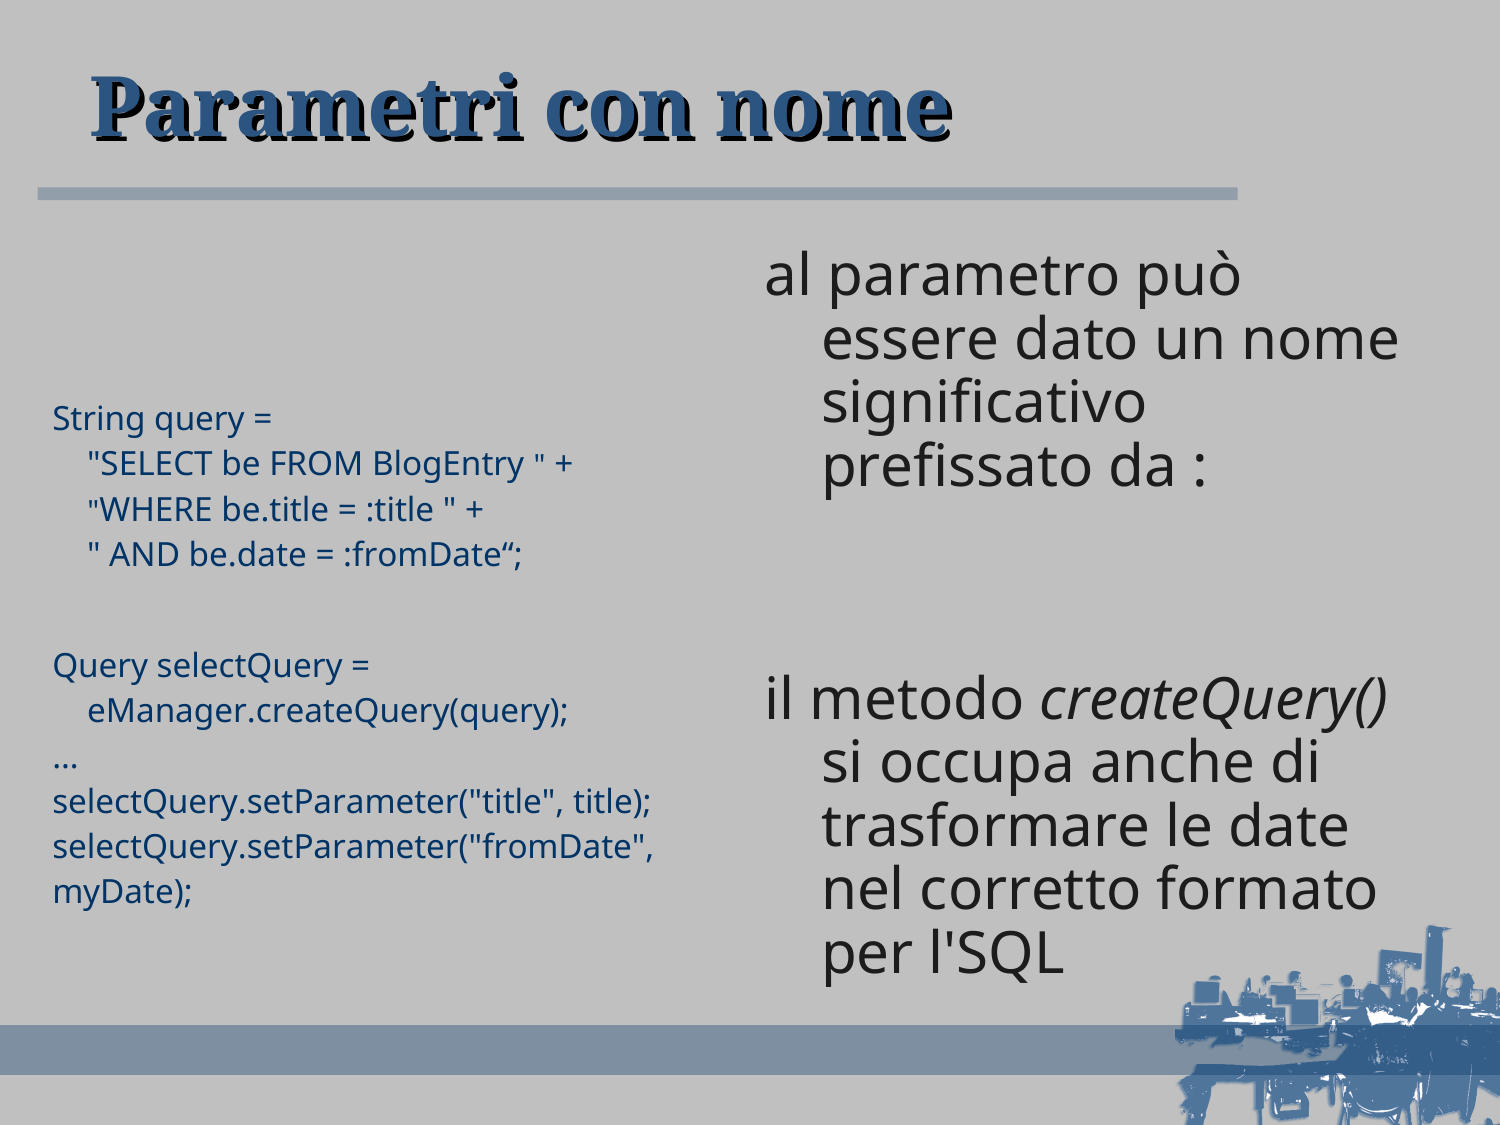

# Parametri con nome
al parametro può essere dato un nome significativo prefissato da :
il metodo createQuery() si occupa anche di trasformare le date nel corretto formato per l'SQL
String query =
 "SELECT be FROM BlogEntry " +
 "WHERE be.title = :title " +
 " AND be.date = :fromDate“;
Query selectQuery =
 eManager.createQuery(query);
…
selectQuery.setParameter("title", title); selectQuery.setParameter("fromDate", myDate);